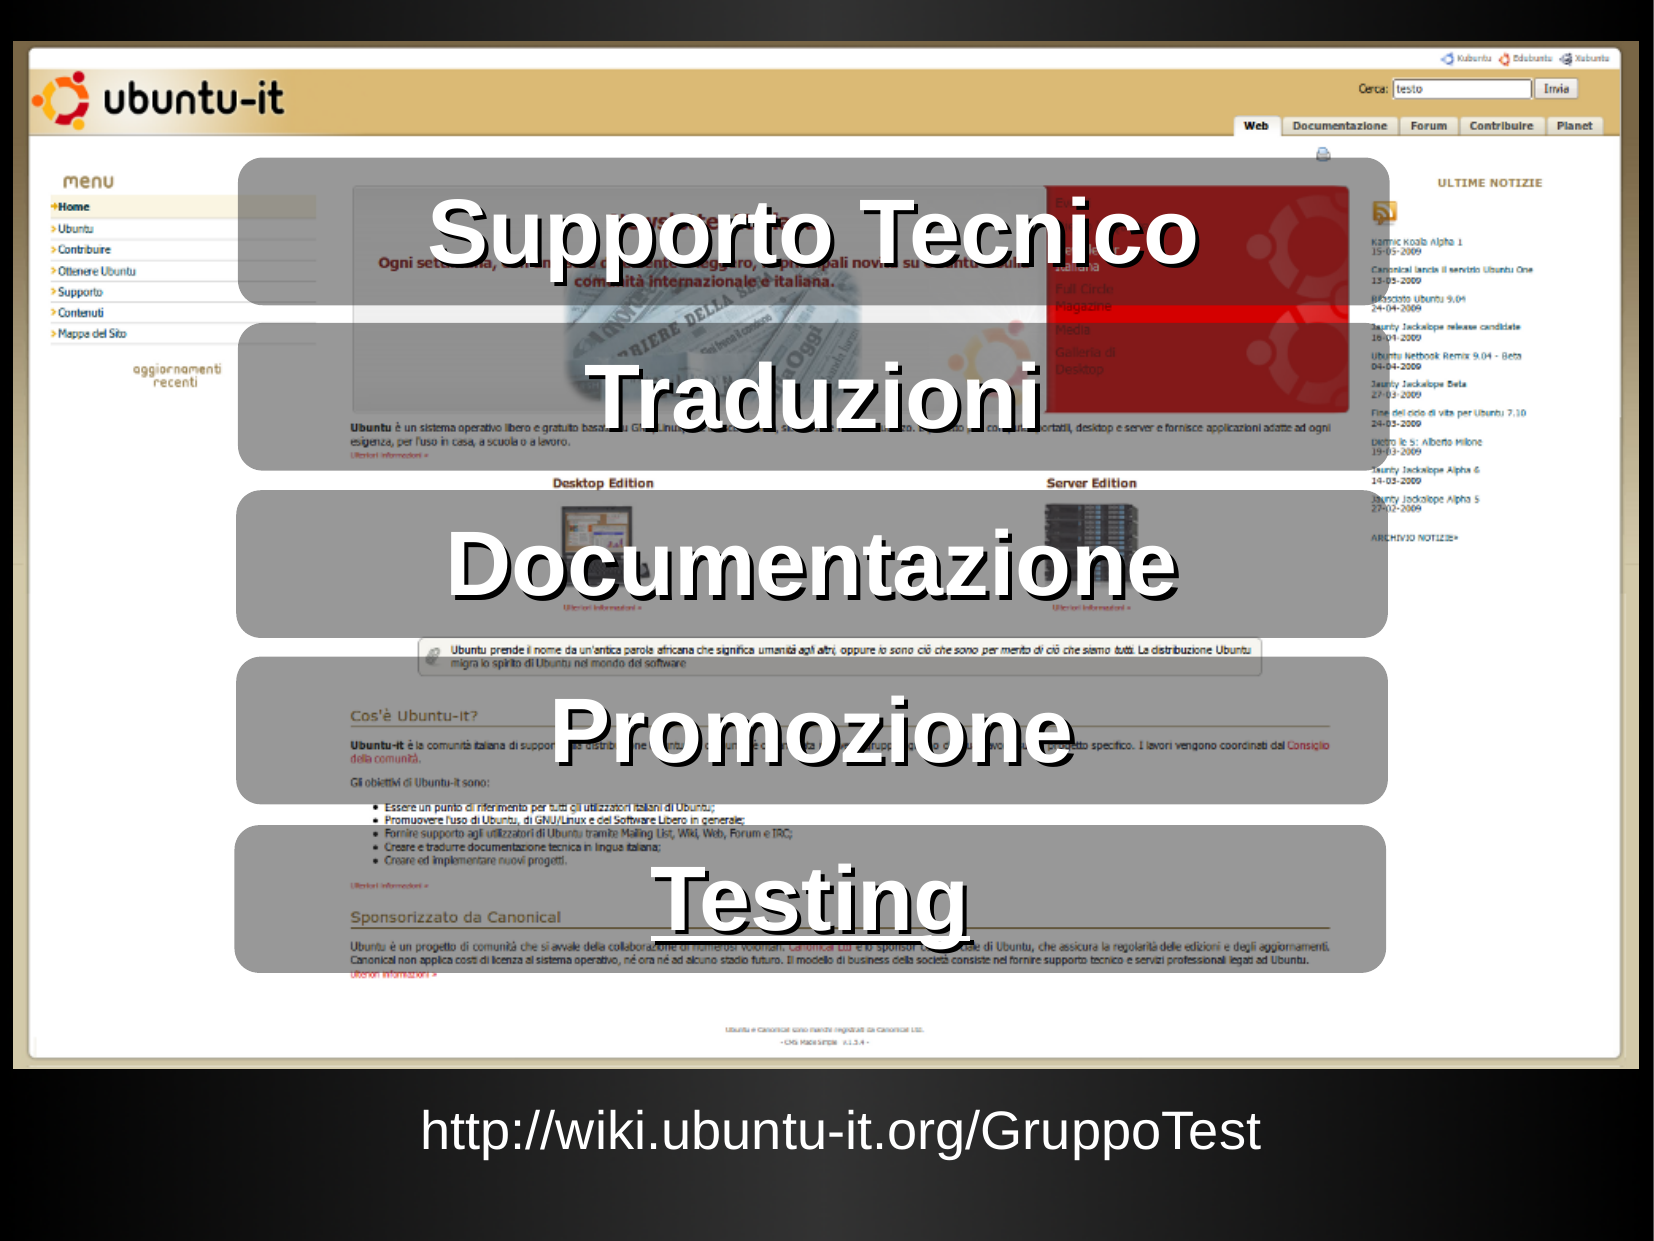

Supporto Tecnico
Traduzioni
Documentazione
Promozione
Testing
http://wiki.ubuntu-it.org/GruppoTest